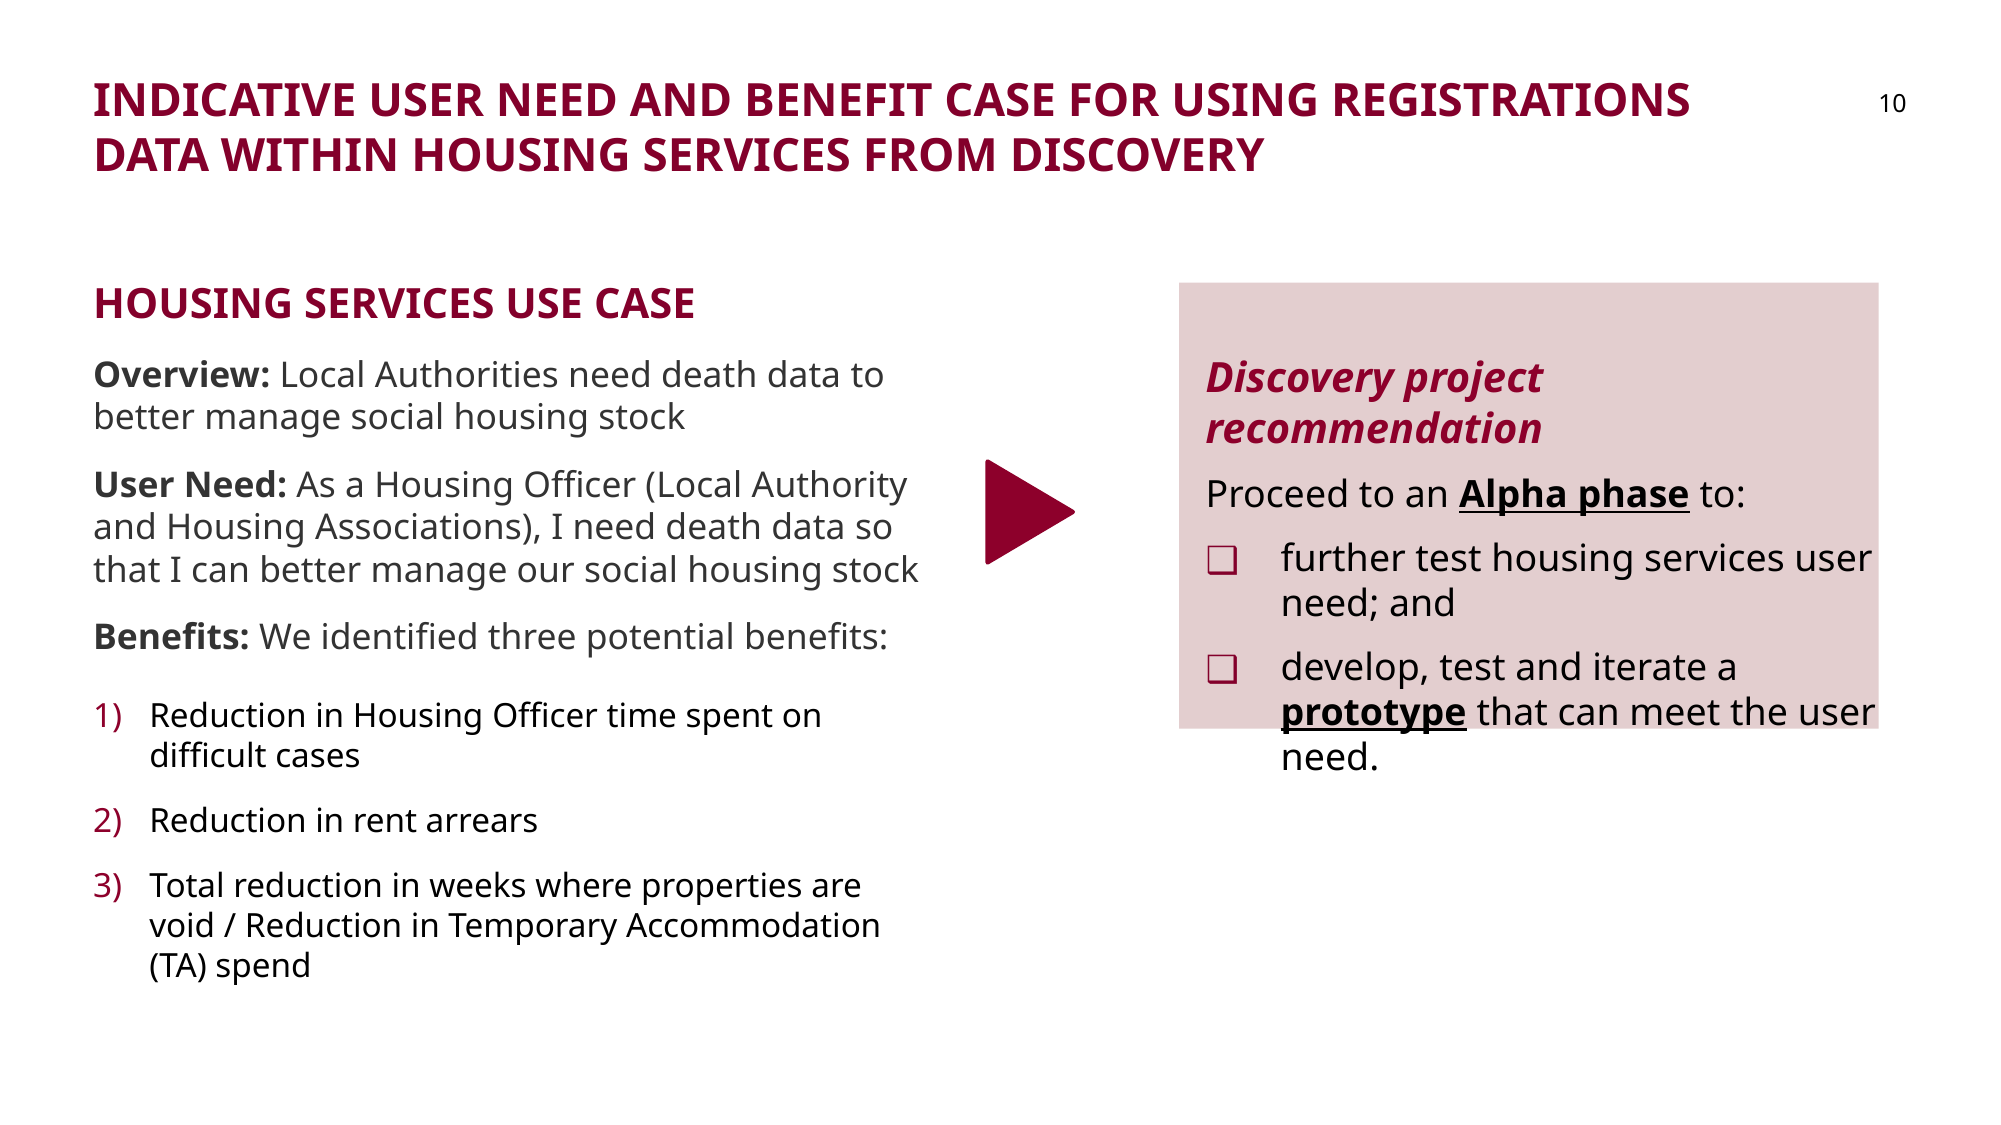

INDICATIVE USER NEED AND BENEFIT CASE FOR USING REGISTRATIONS DATA WITHIN HOUSING SERVICES FROM DISCOVERY
# HOUSING SERVICES USE CASE
Overview: Local Authorities need death data to better manage social housing stock
User Need: As a Housing Officer (Local Authority and Housing Associations), I need death data so that I can better manage our social housing stock
Benefits: We identified three potential benefits:
Reduction in Housing Officer time spent on difficult cases
Reduction in rent arrears
Total reduction in weeks where properties are void / Reduction in Temporary Accommodation (TA) spend
Discovery project recommendation
Proceed to an Alpha phase to:
further test housing services user need; and
develop, test and iterate a prototype that can meet the user need.